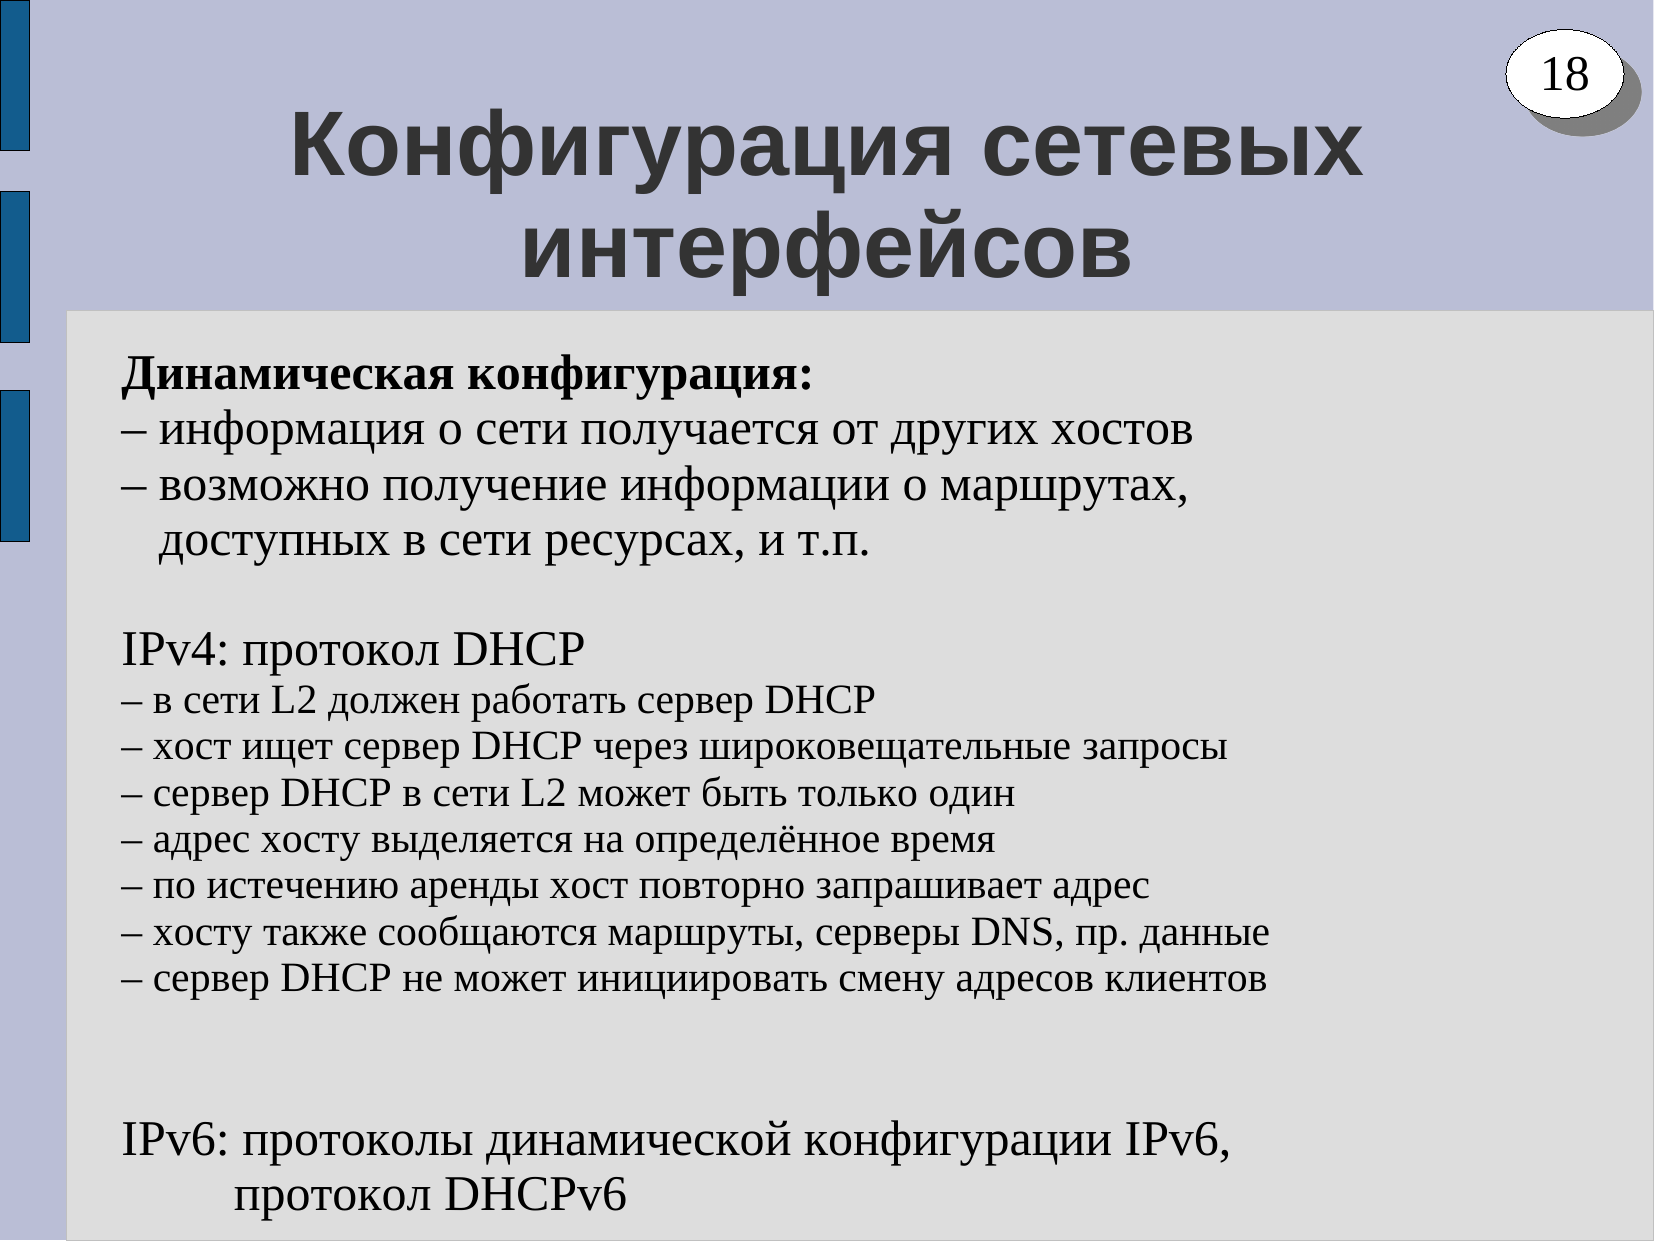

18
# Конфигурация сетевых интерфейсов
Динамическая конфигурация:
– информация о сети получается от других хостов
– возможно получение информации о маршрутах,
 доступных в сети ресурсах, и т.п.
IPv4: протокол DHCP
– в сети L2 должен работать сервер DHCP
– хост ищет сервер DHCP через широковещательные запросы
– сервер DHCP в сети L2 может быть только один
– адрес хосту выделяется на определённое время
– по истечению аренды хост повторно запрашивает адрес
– хосту также сообщаются маршруты, серверы DNS, пр. данные
– сервер DHCP не может инициировать смену адресов клиентов
IPv6: протоколы динамической конфигурации IPv6,
 протокол DHCPv6